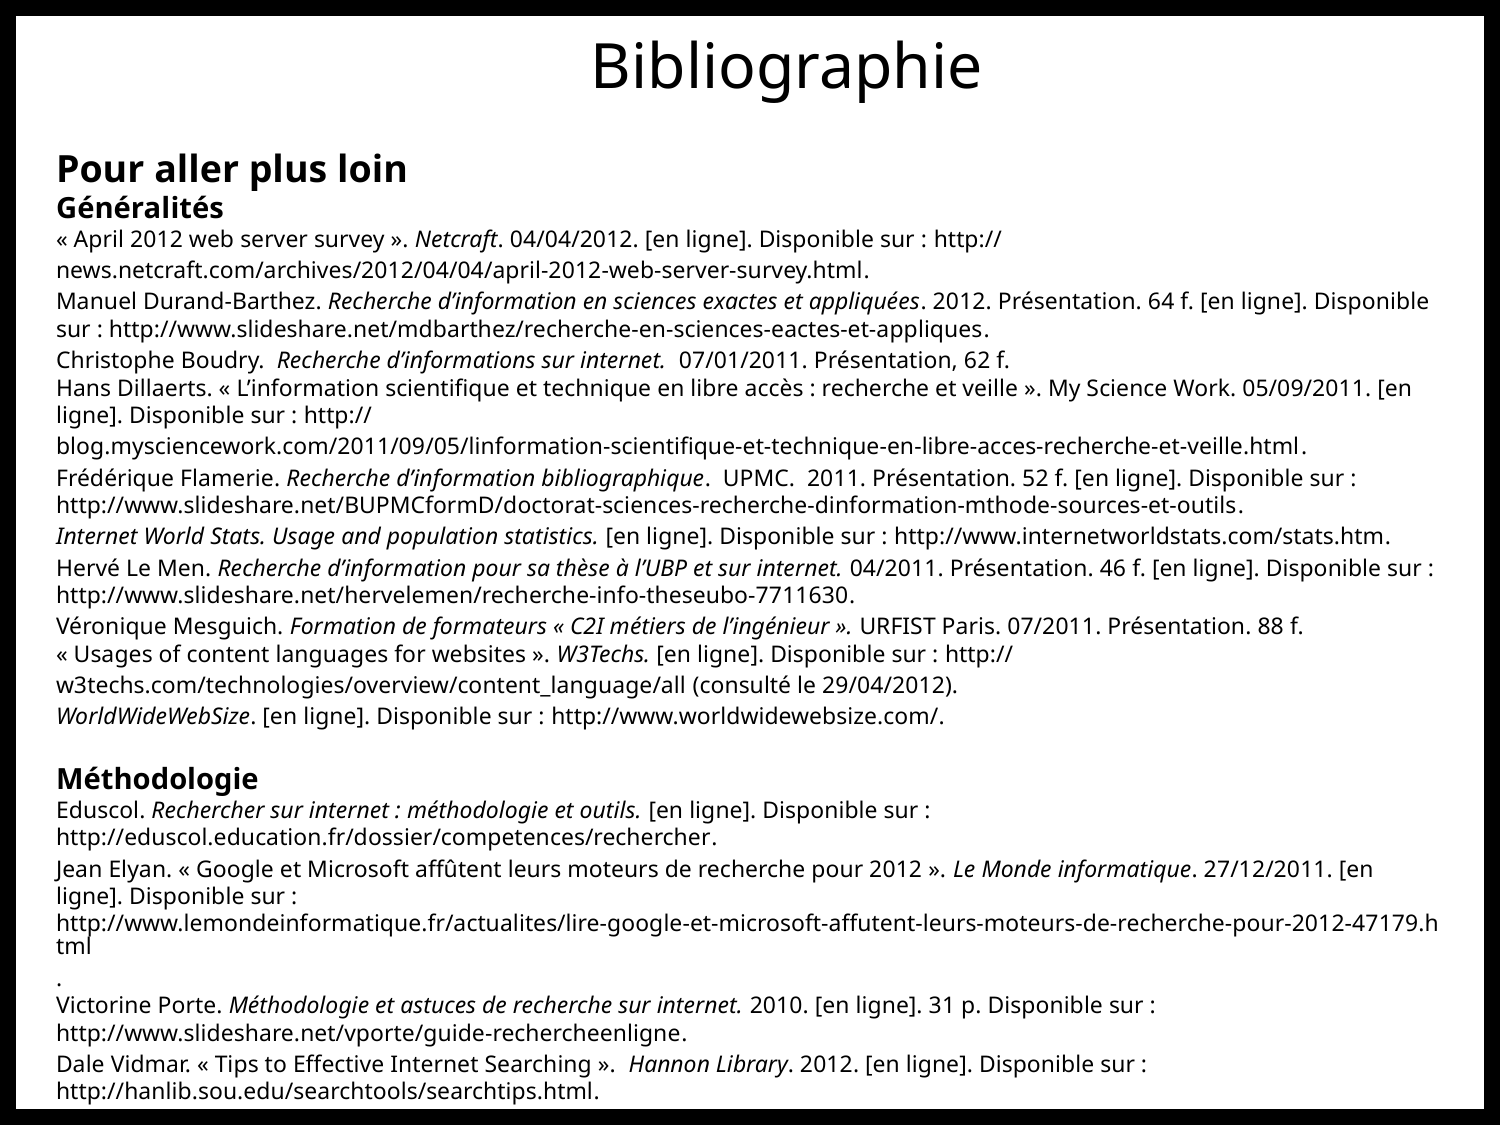

Bibliographie
Pour aller plus loin
Généralités
« April 2012 web server survey ». Netcraft. 04/04/2012. [en ligne]. Disponible sur : http://news.netcraft.com/archives/2012/04/04/april-2012-web-server-survey.html.
Manuel Durand-Barthez. Recherche d’information en sciences exactes et appliquées. 2012. Présentation. 64 f. [en ligne]. Disponible sur : http://www.slideshare.net/mdbarthez/recherche-en-sciences-eactes-et-appliques.
Christophe Boudry. Recherche d’informations sur internet. 07/01/2011. Présentation, 62 f.
Hans Dillaerts. « L’information scientifique et technique en libre accès : recherche et veille ». My Science Work. 05/09/2011. [en ligne]. Disponible sur : http://blog.mysciencework.com/2011/09/05/linformation-scientifique-et-technique-en-libre-acces-recherche-et-veille.html.
Frédérique Flamerie. Recherche d’information bibliographique. UPMC. 2011. Présentation. 52 f. [en ligne]. Disponible sur : http://www.slideshare.net/BUPMCformD/doctorat-sciences-recherche-dinformation-mthode-sources-et-outils.
Internet World Stats. Usage and population statistics. [en ligne]. Disponible sur : http://www.internetworldstats.com/stats.htm.
Hervé Le Men. Recherche d’information pour sa thèse à l’UBP et sur internet. 04/2011. Présentation. 46 f. [en ligne]. Disponible sur : http://www.slideshare.net/hervelemen/recherche-info-theseubo-7711630.
Véronique Mesguich. Formation de formateurs « C2I métiers de l’ingénieur ». URFIST Paris. 07/2011. Présentation. 88 f.
« Usages of content languages for websites ». W3Techs. [en ligne]. Disponible sur : http://w3techs.com/technologies/overview/content_language/all (consulté le 29/04/2012).
WorldWideWebSize. [en ligne]. Disponible sur : http://www.worldwidewebsize.com/.
Méthodologie
Eduscol. Rechercher sur internet : méthodologie et outils. [en ligne]. Disponible sur : http://eduscol.education.fr/dossier/competences/rechercher.
Jean Elyan. « Google et Microsoft affûtent leurs moteurs de recherche pour 2012 ». Le Monde informatique. 27/12/2011. [en ligne]. Disponible sur : http://www.lemondeinformatique.fr/actualites/lire-google-et-microsoft-affutent-leurs-moteurs-de-recherche-pour-2012-47179.html.
Victorine Porte. Méthodologie et astuces de recherche sur internet. 2010. [en ligne]. 31 p. Disponible sur : http://www.slideshare.net/vporte/guide-rechercheenligne.
Dale Vidmar. « Tips to Effective Internet Searching ». Hannon Library. 2012. [en ligne]. Disponible sur : http://hanlib.sou.edu/searchtools/searchtips.html.